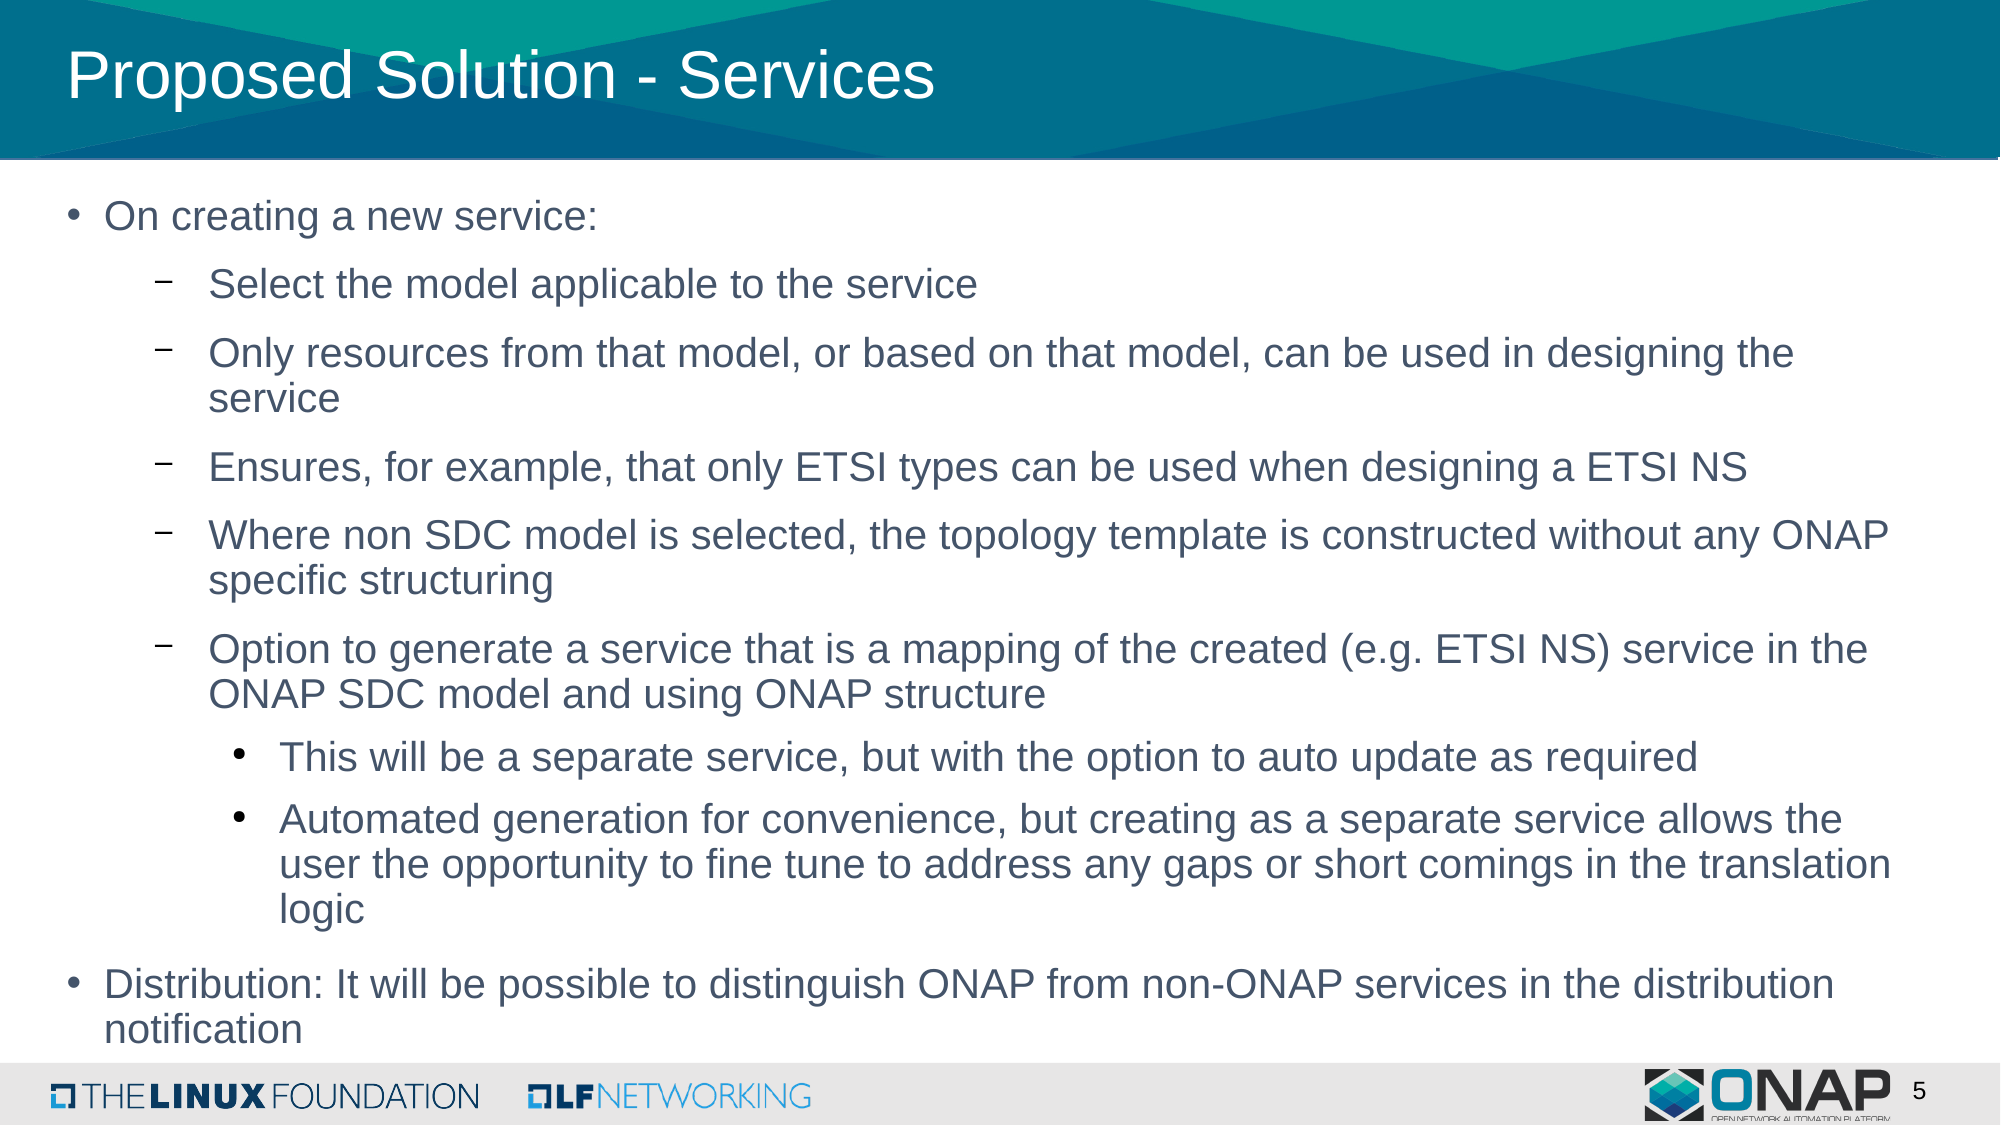

# Proposed Solution - Services
On creating a new service:
Select the model applicable to the service
Only resources from that model, or based on that model, can be used in designing the service
Ensures, for example, that only ETSI types can be used when designing a ETSI NS
Where non SDC model is selected, the topology template is constructed without any ONAP specific structuring
Option to generate a service that is a mapping of the created (e.g. ETSI NS) service in the ONAP SDC model and using ONAP structure
This will be a separate service, but with the option to auto update as required
Automated generation for convenience, but creating as a separate service allows the user the opportunity to fine tune to address any gaps or short comings in the translation logic
Distribution: It will be possible to distinguish ONAP from non-ONAP services in the distribution notification